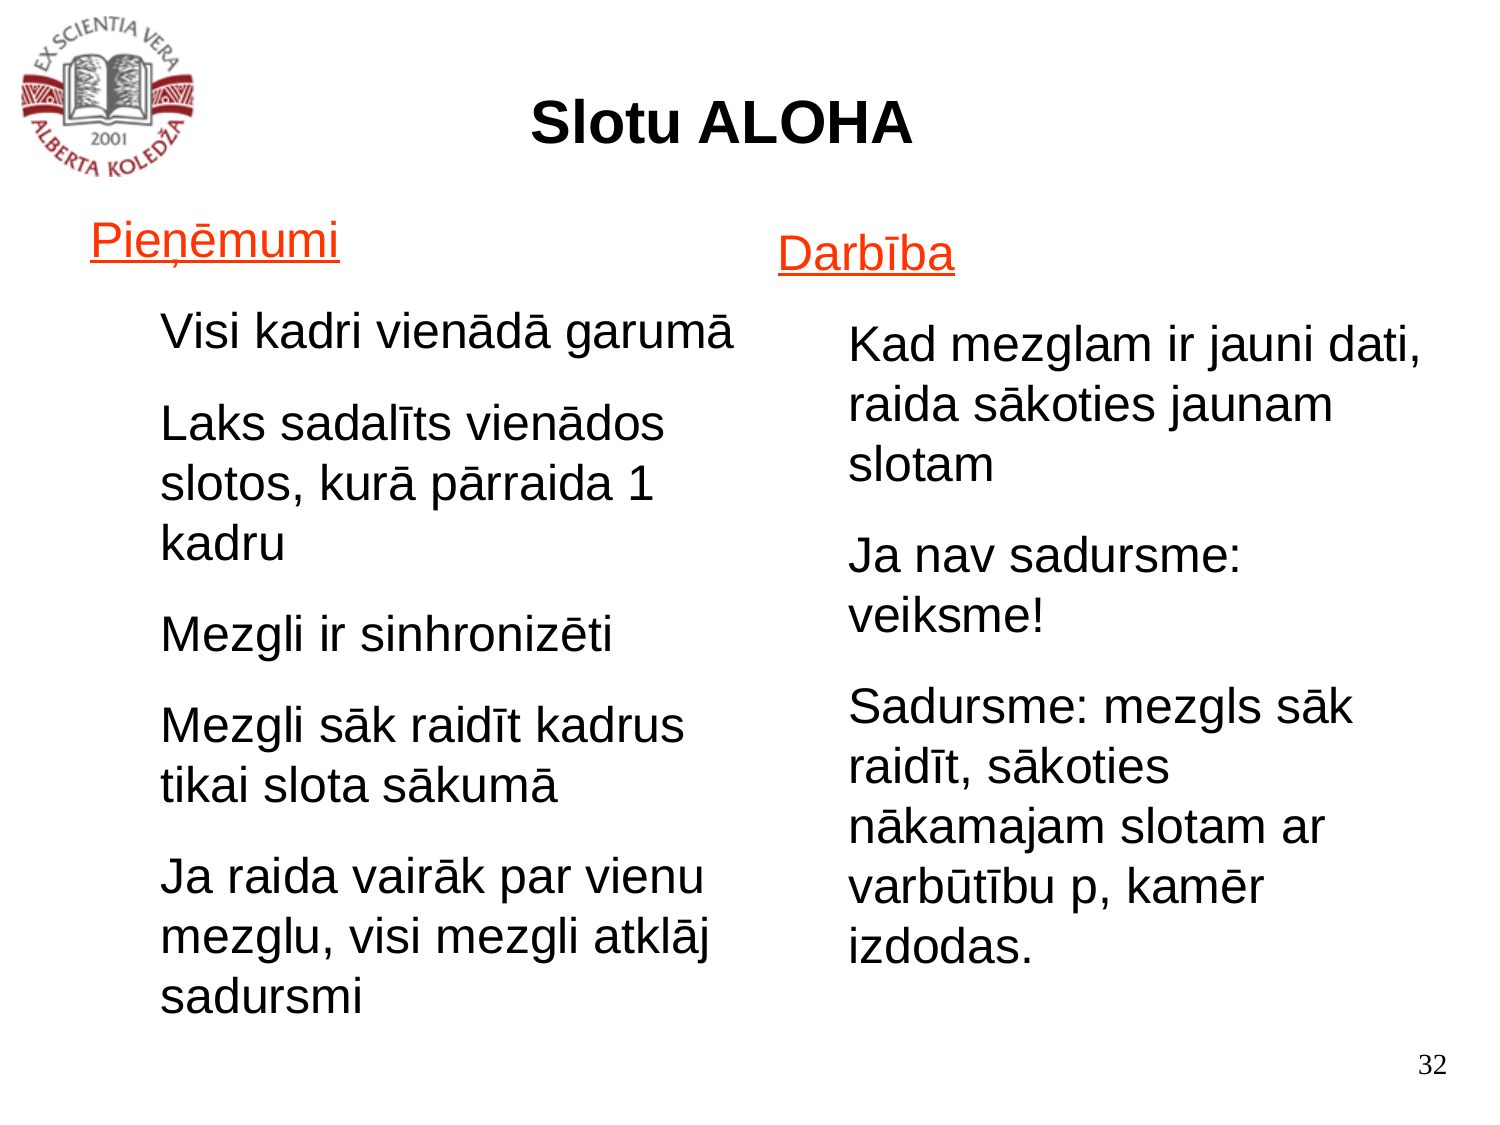

# Slotu ALOHA
Pieņēmumi
Visi kadri vienādā garumā
Laks sadalīts vienādos slotos, kurā pārraida 1 kadru
Mezgli ir sinhronizēti
Mezgli sāk raidīt kadrus tikai slota sākumā
Ja raida vairāk par vienu mezglu, visi mezgli atklāj sadursmi
Darbība
Kad mezglam ir jauni dati, raida sākoties jaunam slotam
Ja nav sadursme: veiksme!
Sadursme: mezgls sāk raidīt, sākoties nākamajam slotam ar varbūtību p, kamēr izdodas.